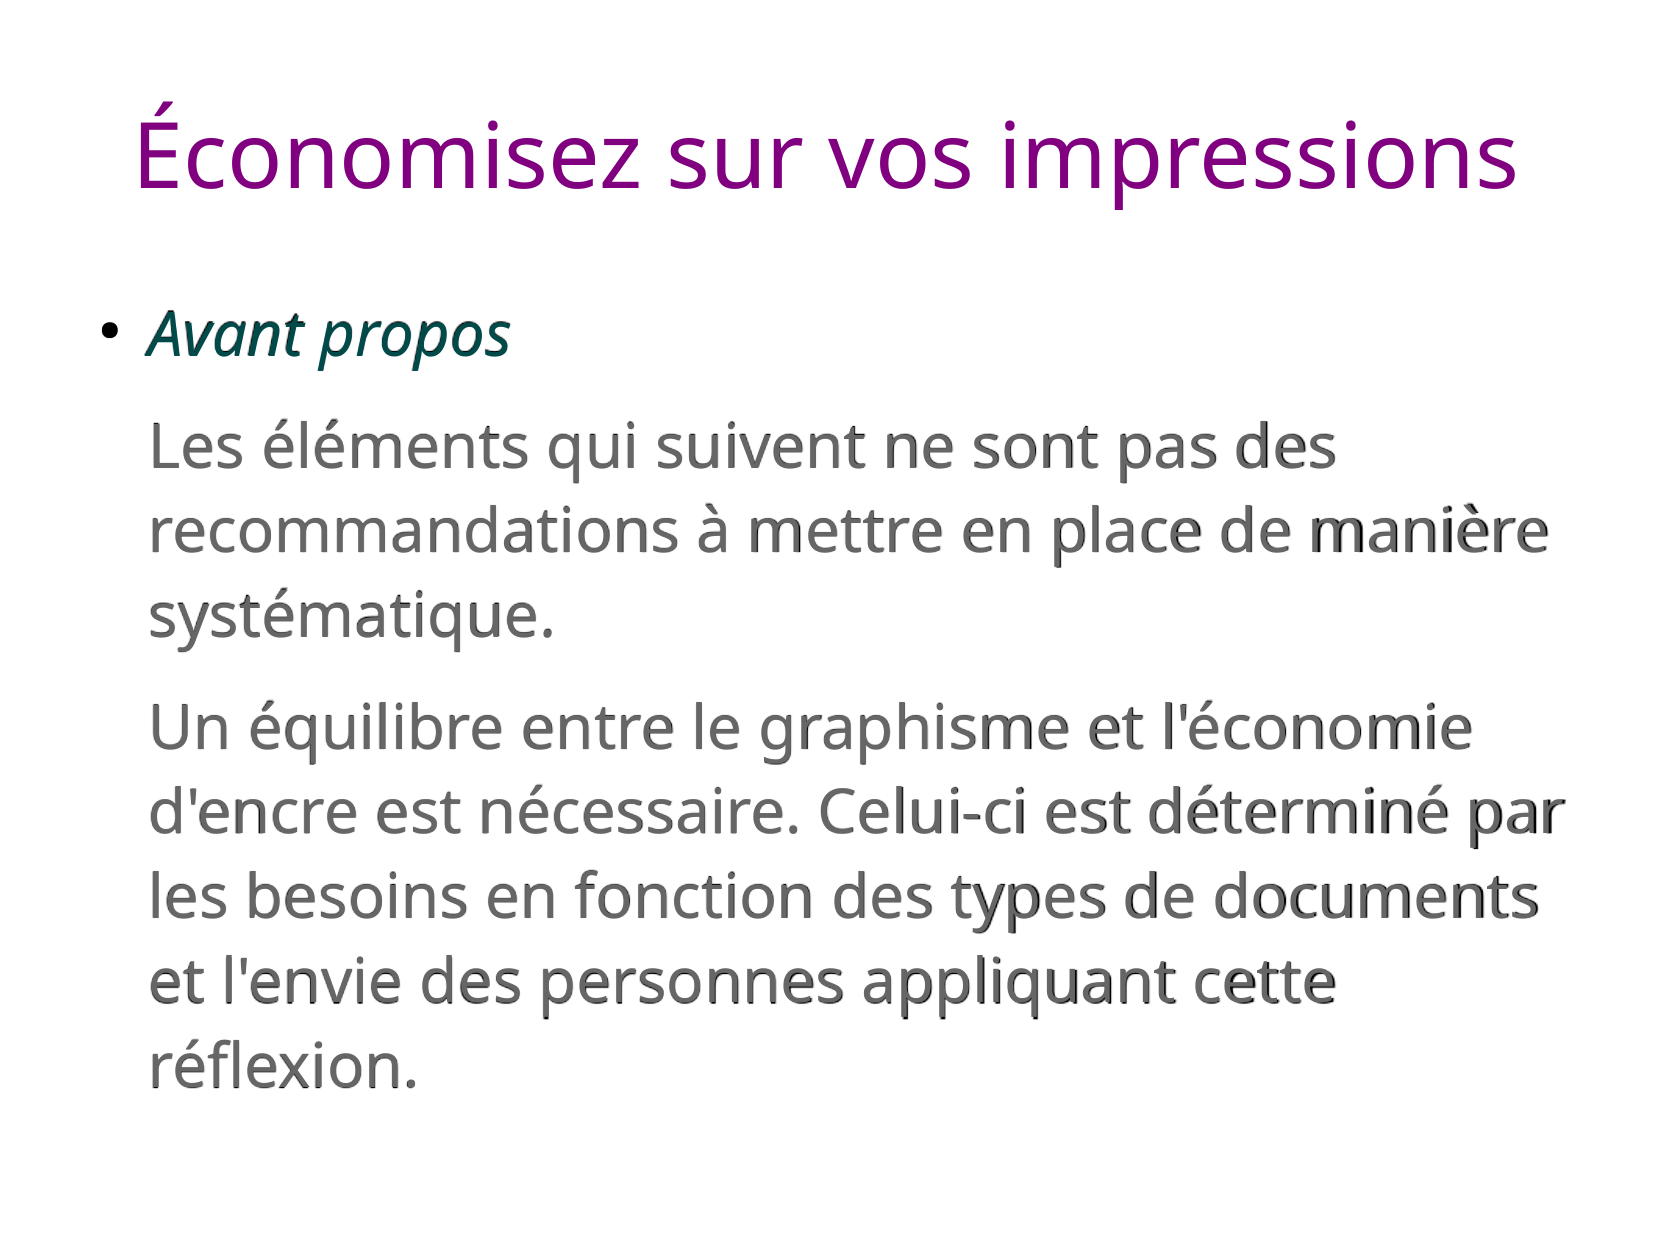

# Économisez sur vos impressions
Avant propos
Les éléments qui suivent ne sont pas des recommandations à mettre en place de manière systématique.
Un équilibre entre le graphisme et l'économie d'encre est nécessaire. Celui-ci est déterminé par les besoins en fonction des types de documents et l'envie des personnes appliquant cette réflexion.